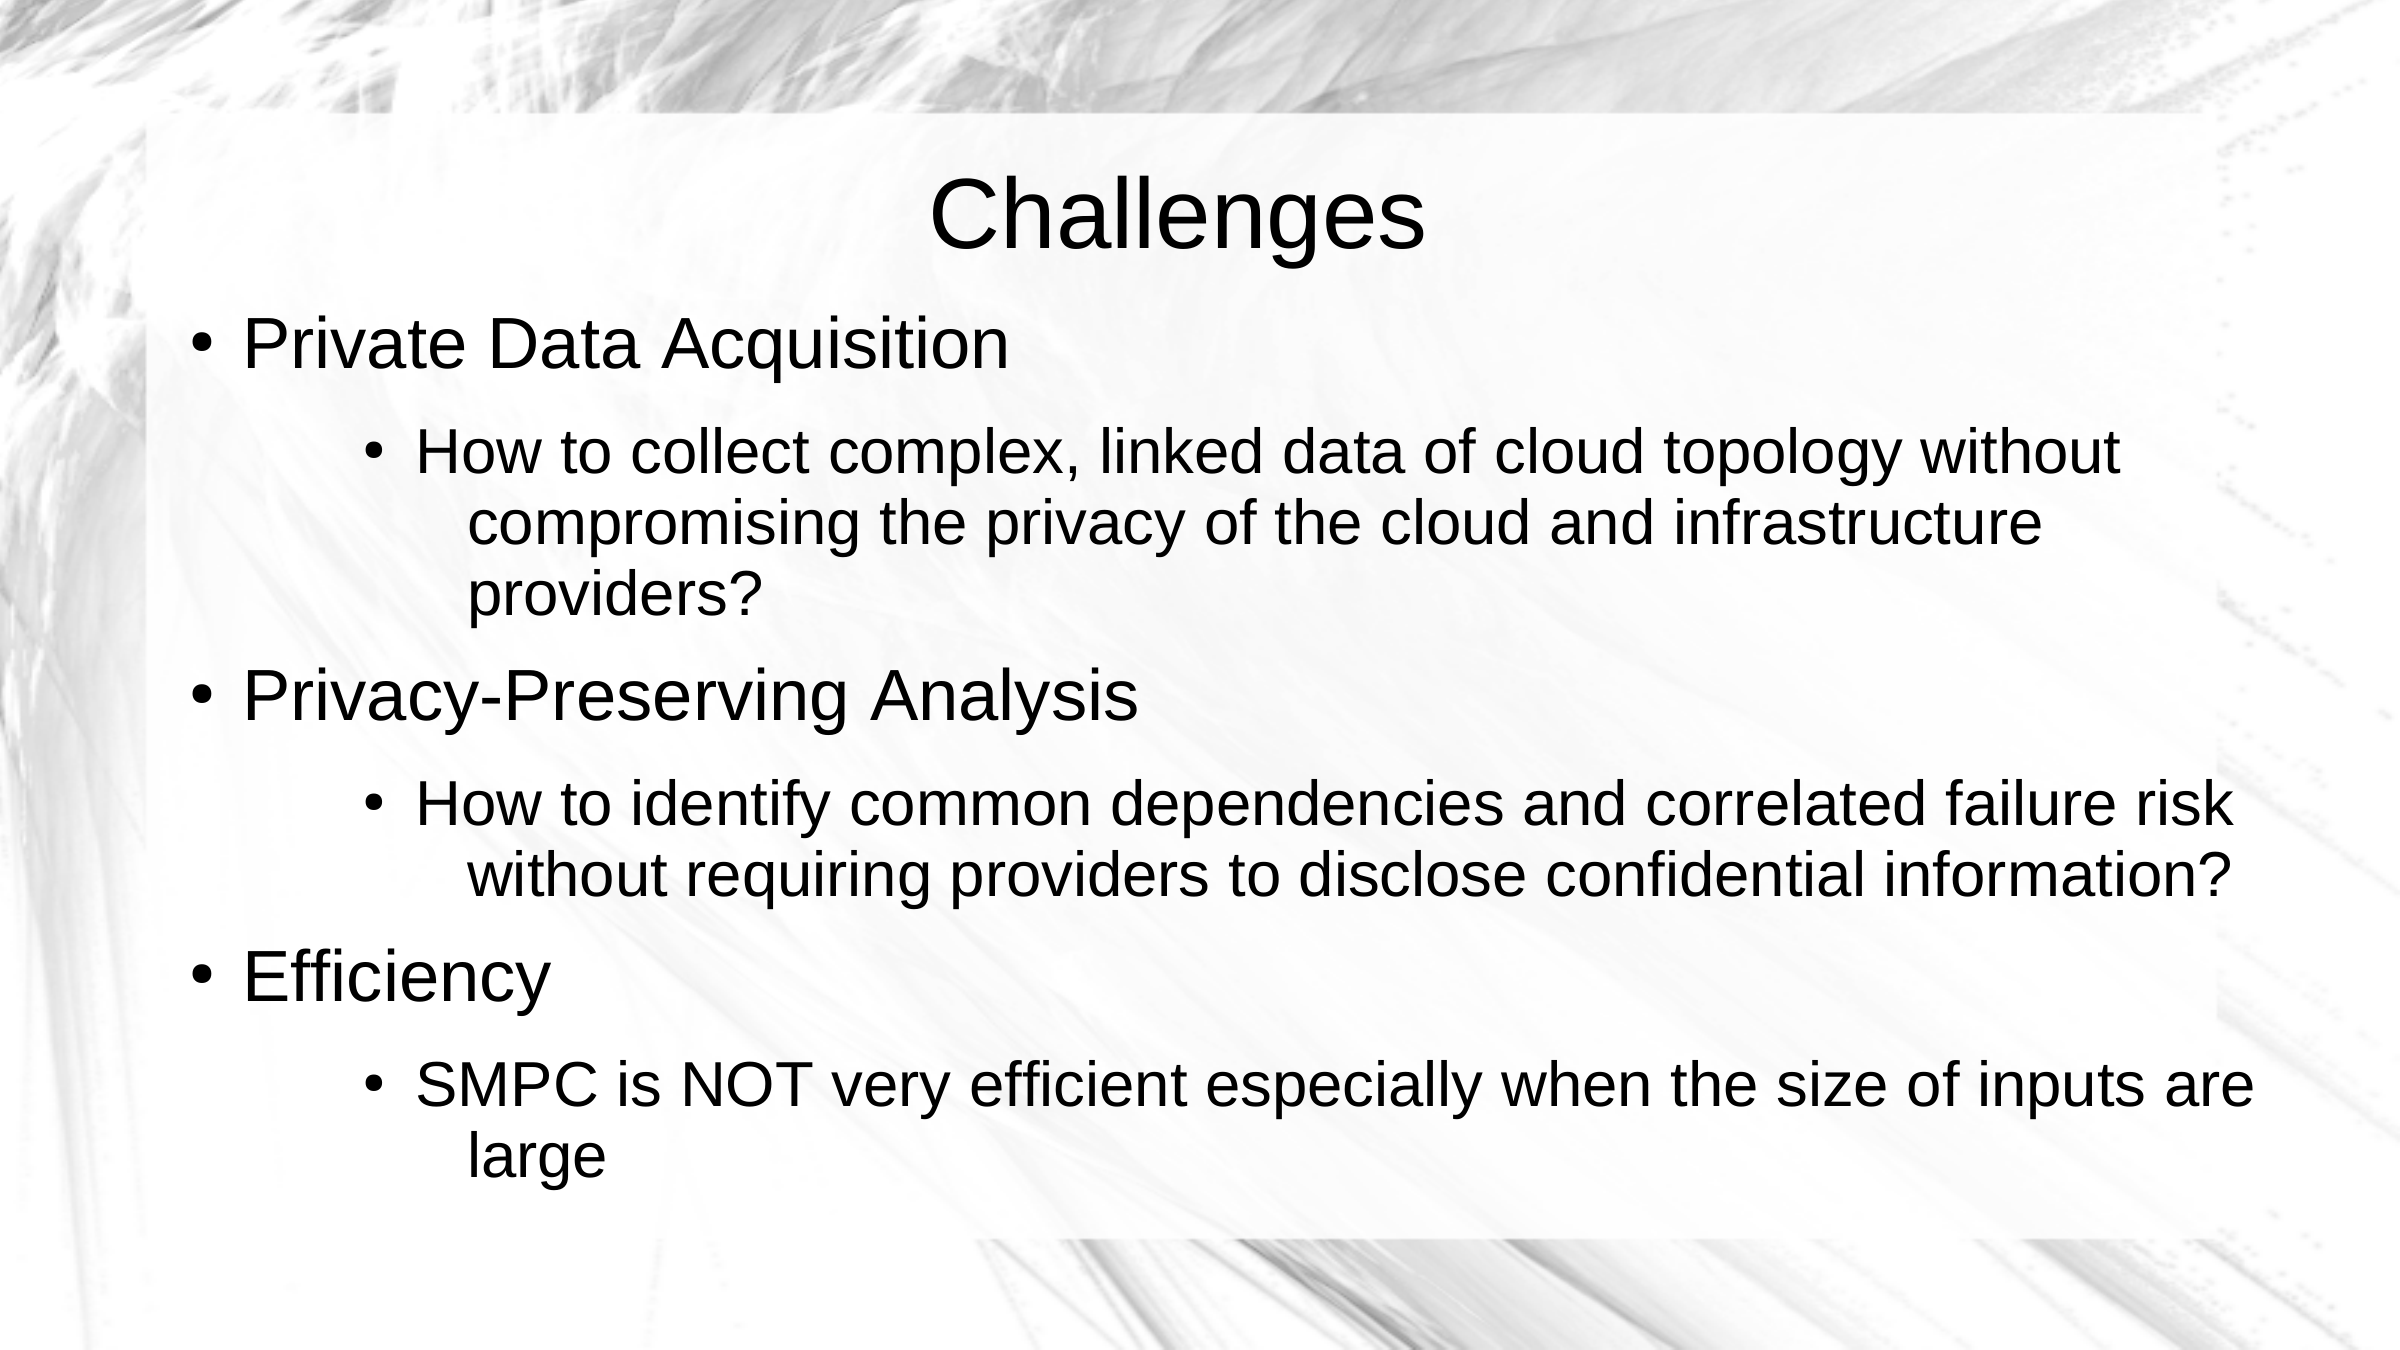

# Challenges
Private Data Acquisition
How to collect complex, linked data of cloud topology without compromising the privacy of the cloud and infrastructure providers?
Privacy-Preserving Analysis
How to identify common dependencies and correlated failure risk without requiring providers to disclose confidential information?
Efficiency
SMPC is NOT very efficient especially when the size of inputs are large